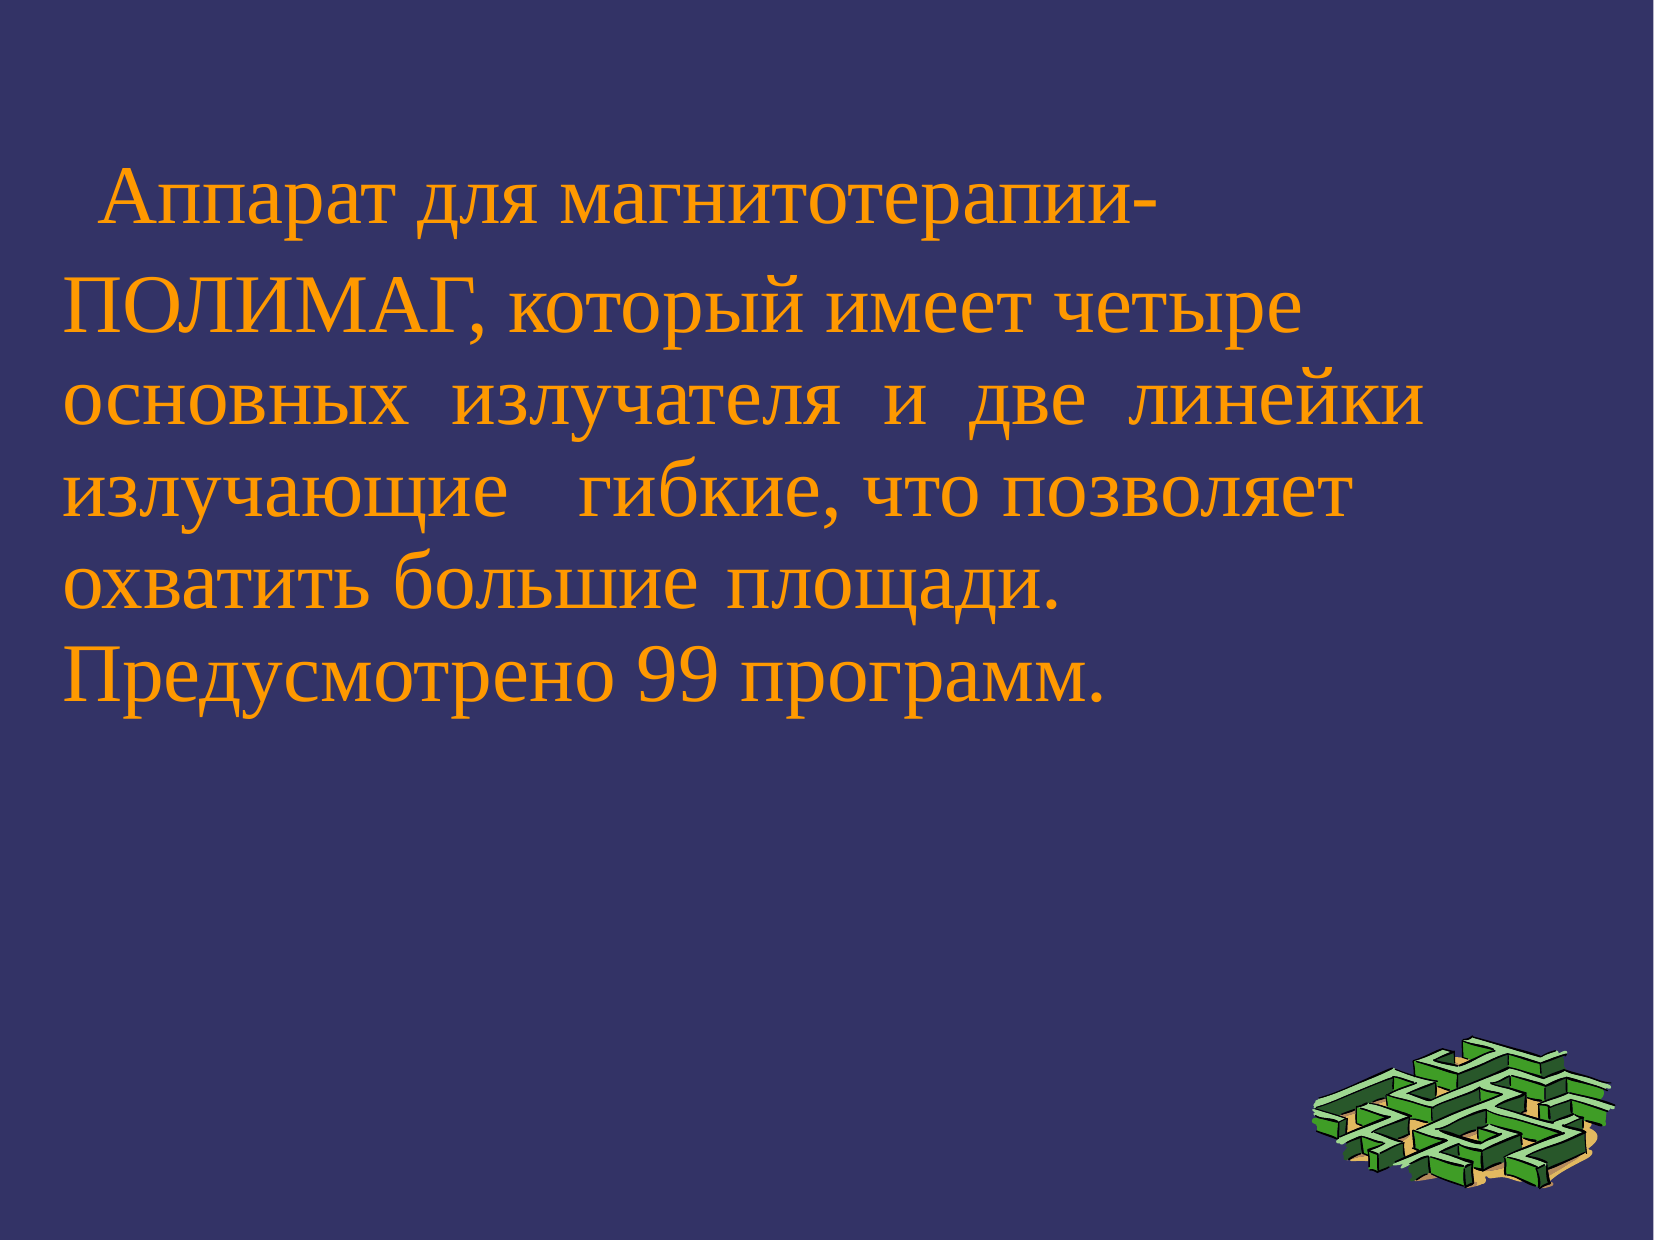

Аппарат для магнитотерапии-
ПОЛИМАГ, который имеет четыре основных излучателя и две линейки излучающие 	гибкие, что позволяет охватить большие 	площади. Предусмотрено 99 программ.